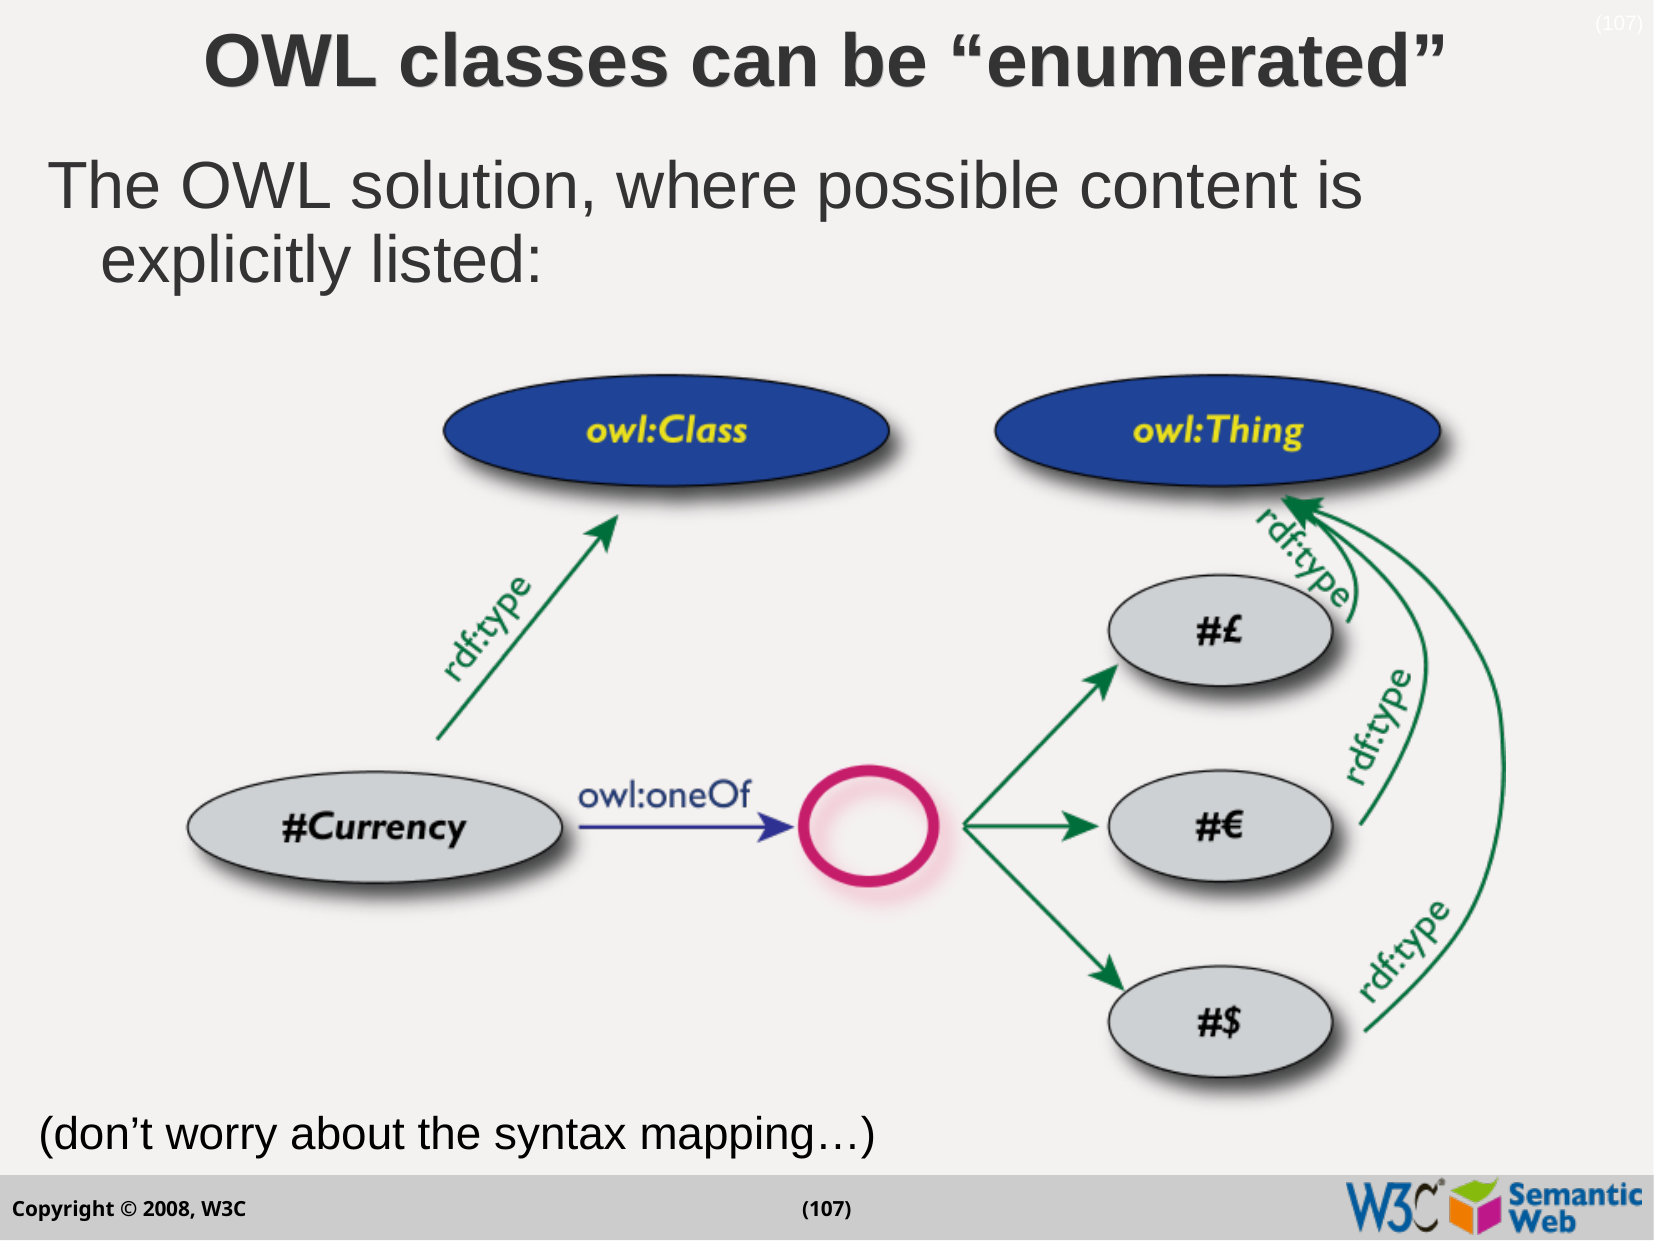

# OWL classes can be “enumerated”
The OWL solution, where possible content is explicitly listed:
(don’t worry about the syntax mapping…)